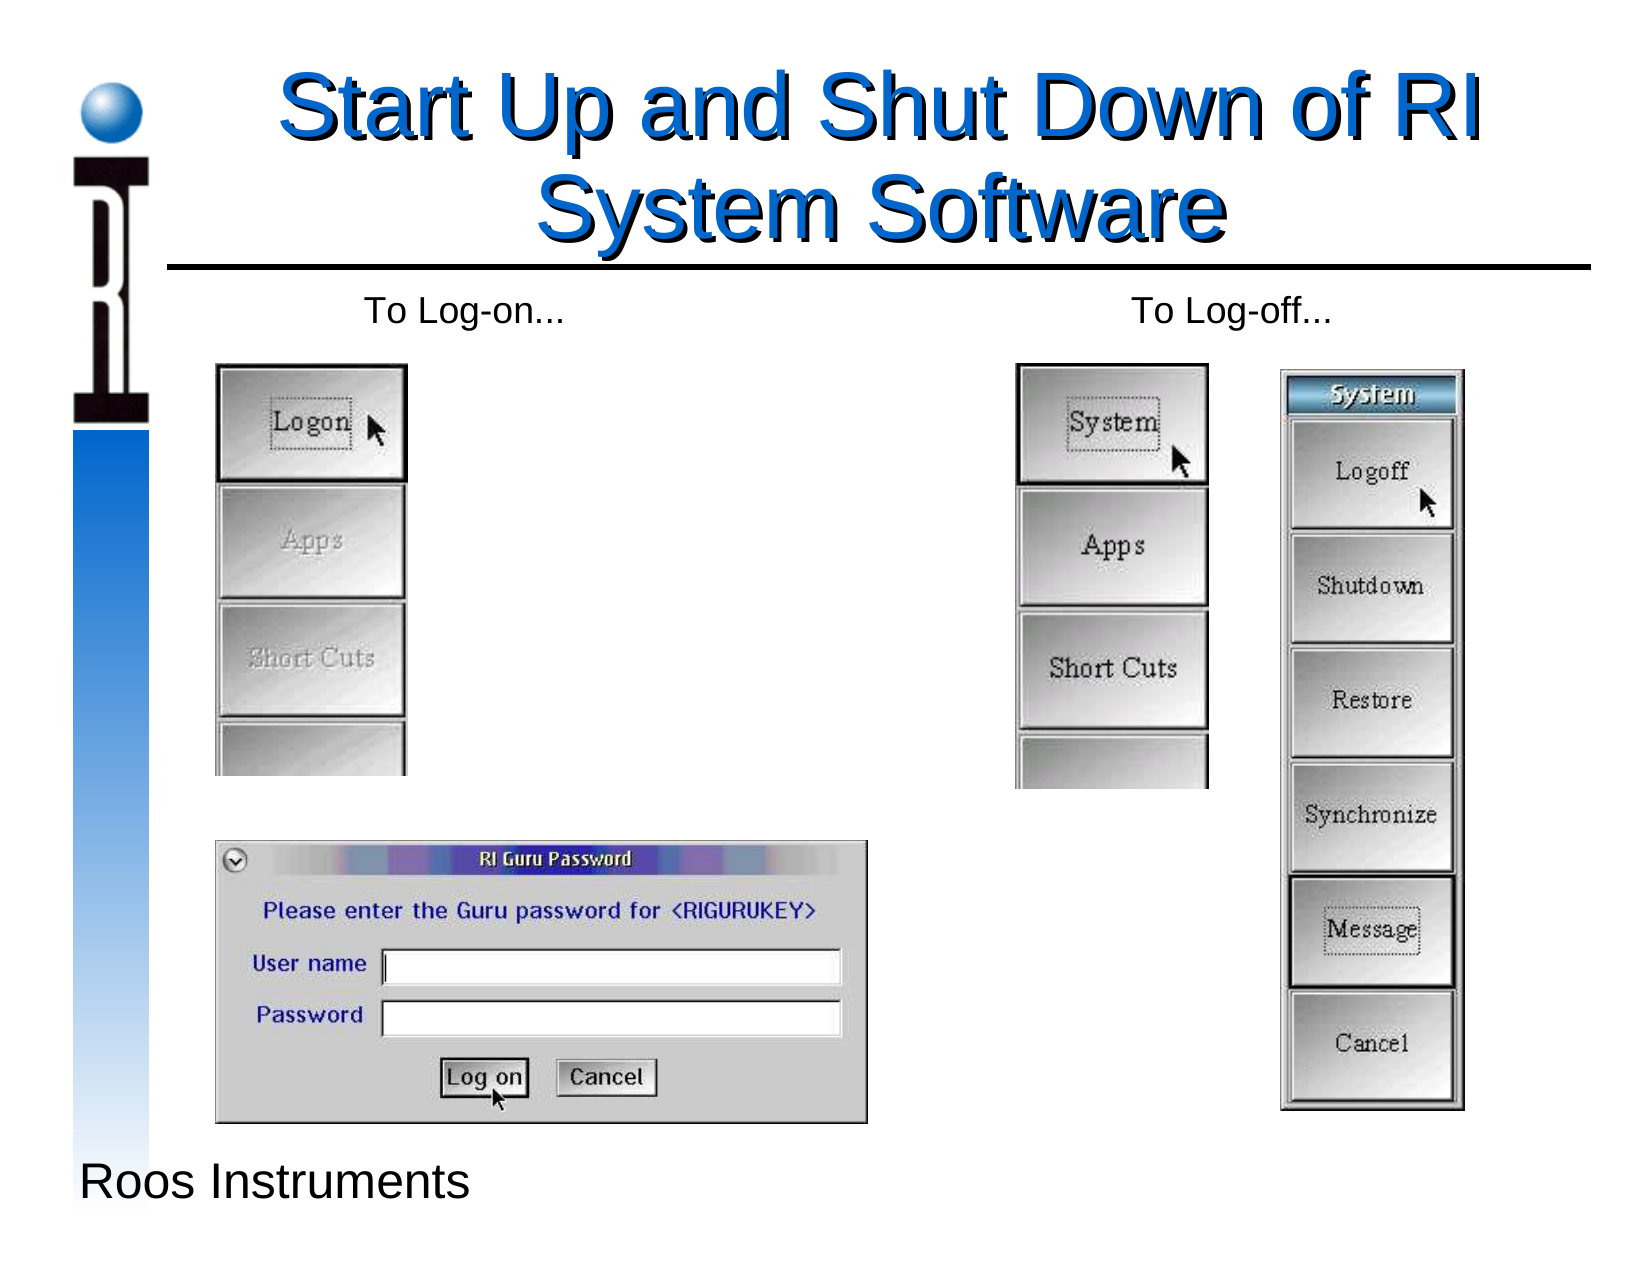

# Start Up and Shut Down of RI System Software
To Log-on...
To Log-off...